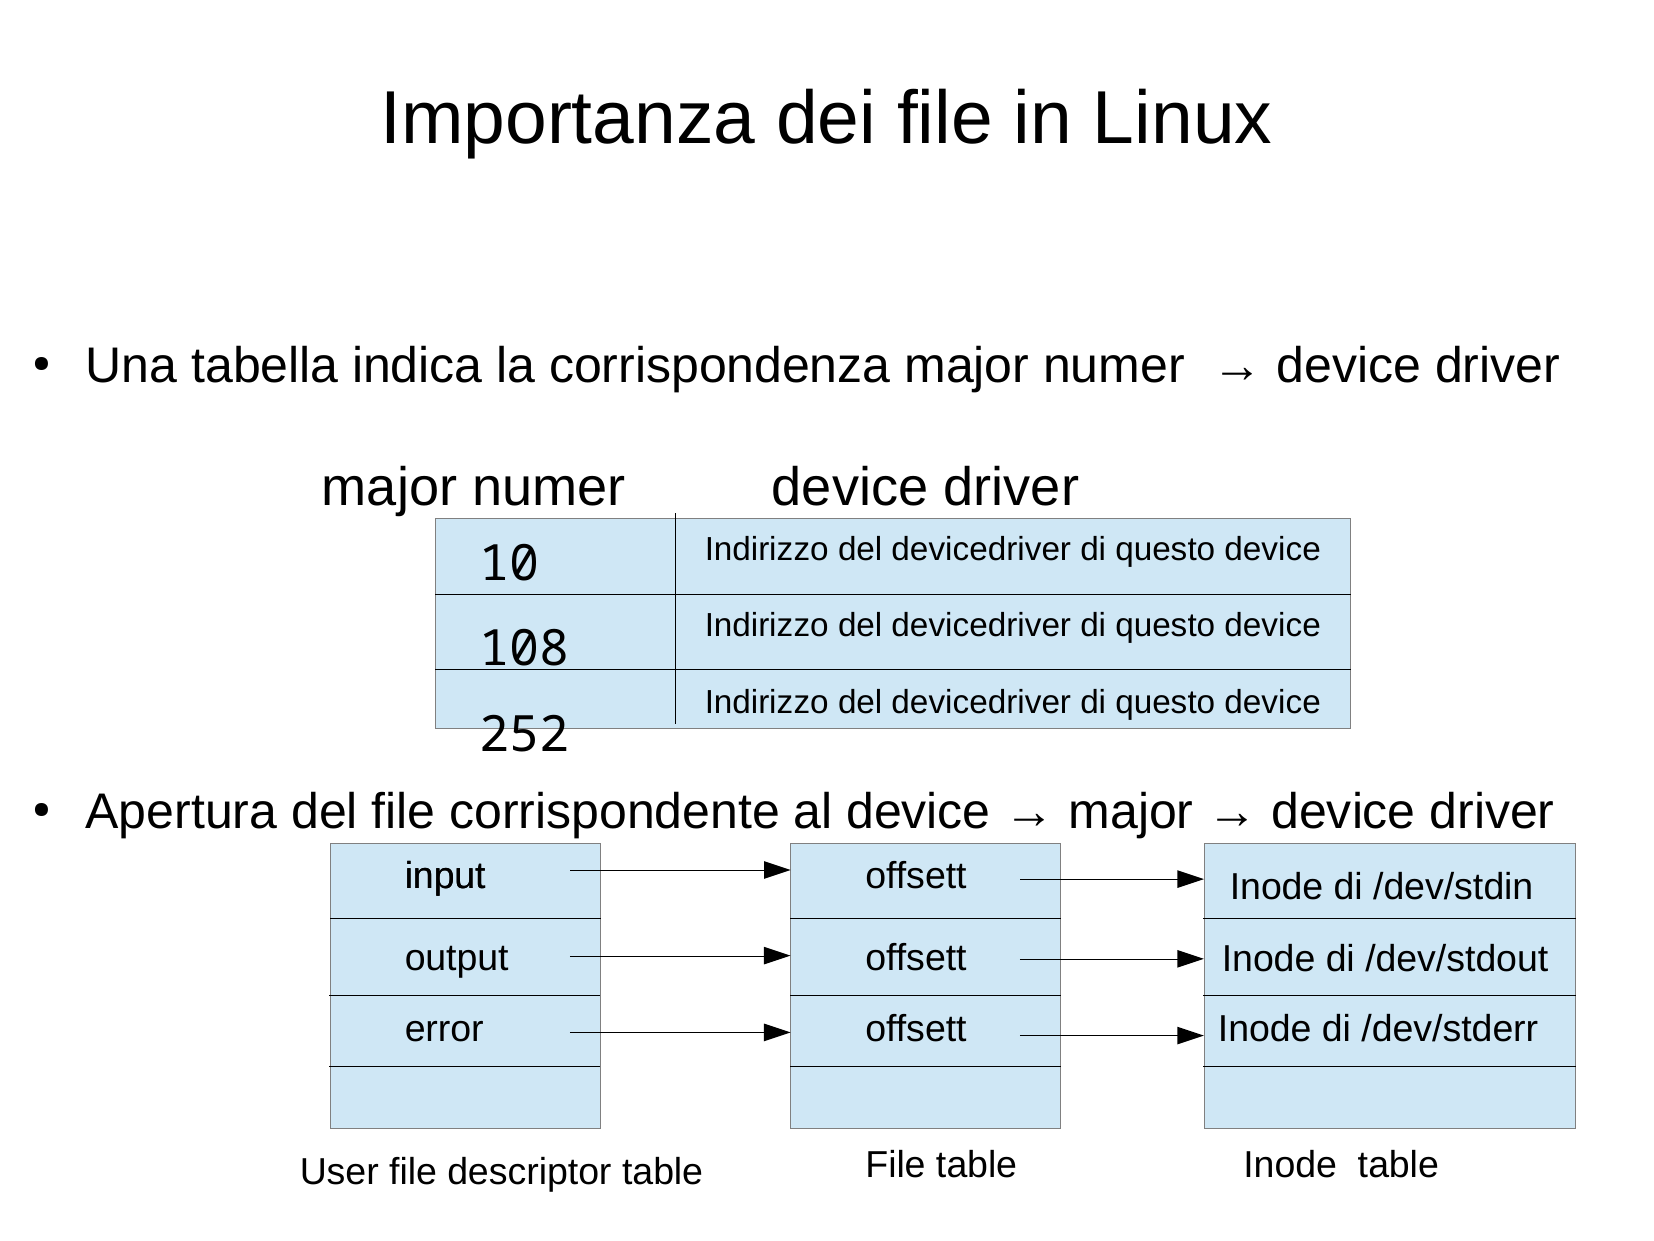

# Importanza dei file in Linux
Una tabella indica la corrispondenza major numer → device driver
Apertura del file corrispondente al device → major → device driver
major numer 	device driver
10
108
252
Indirizzo del devicedriver di questo device
Indirizzo del devicedriver di questo device
Indirizzo del devicedriver di questo device
offsett
input
input
Inode di /dev/stdin
offsett
output
Inode di /dev/stdout
Inode di /dev/stderr
offsett
error
File table
Inode table
User file descriptor table